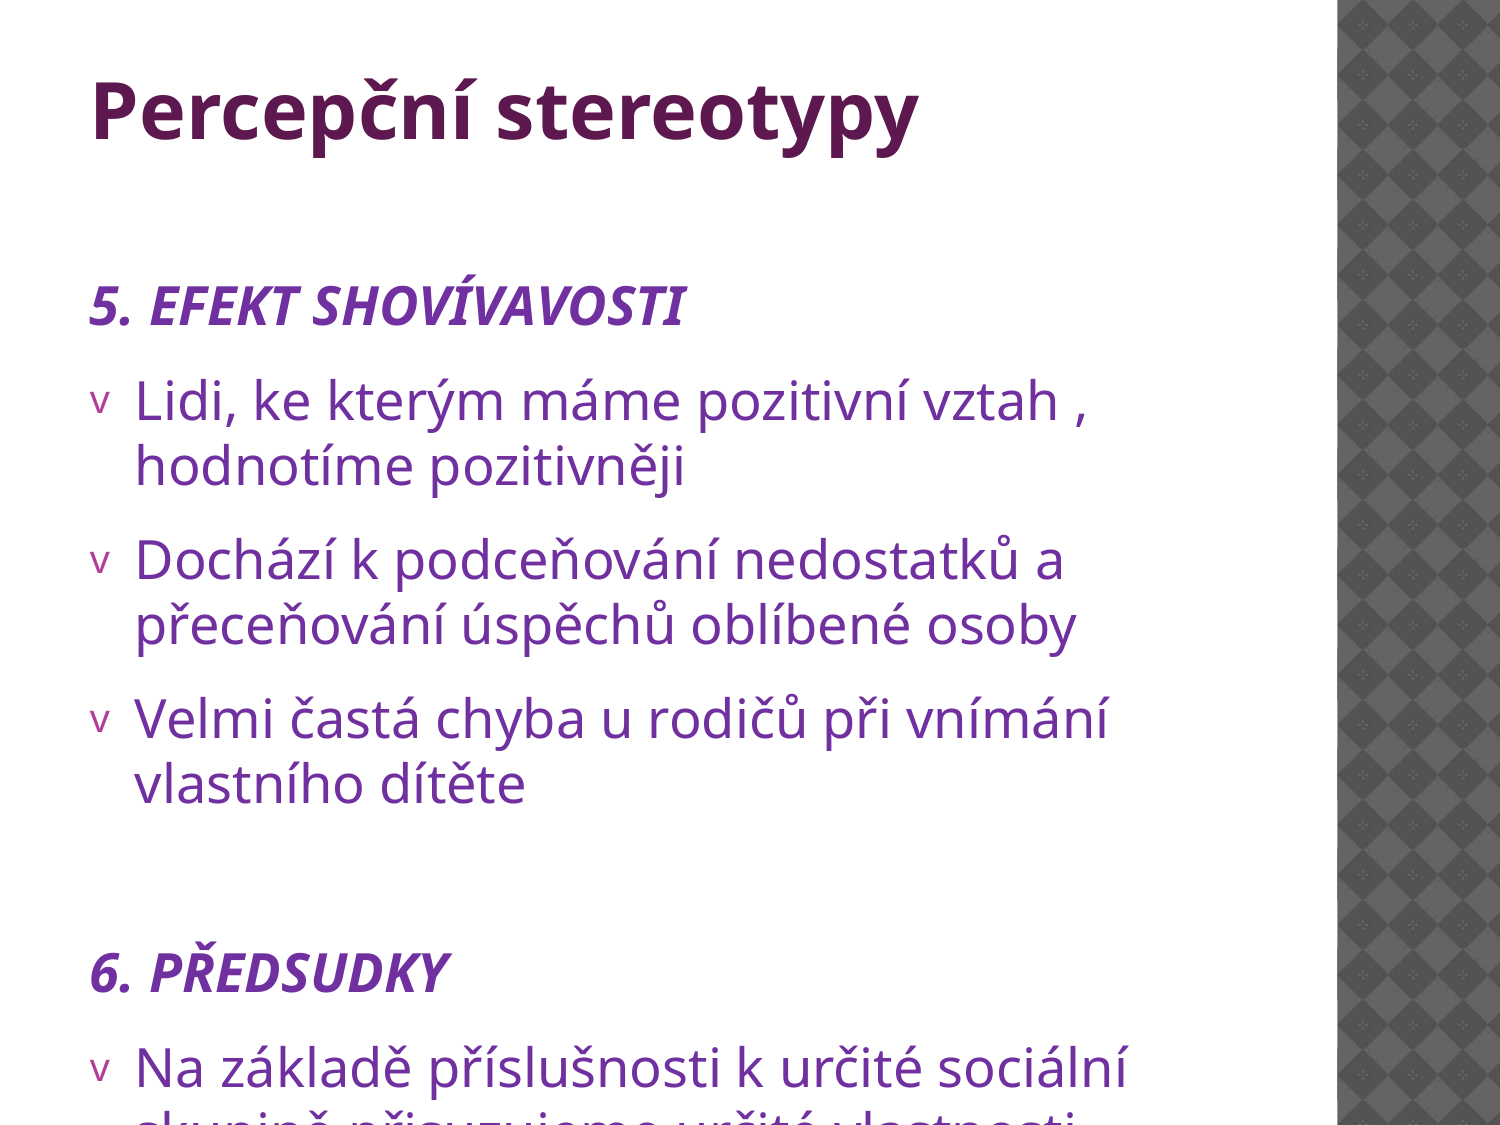

# Percepční stereotypy
5. EFEKT SHOVÍVAVOSTI
Lidi, ke kterým máme pozitivní vztah , hodnotíme pozitivněji
Dochází k podceňování nedostatků a přeceňování úspěchů oblíbené osoby
Velmi častá chyba u rodičů při vnímání vlastního dítěte
6. PŘEDSUDKY
Na základě příslušnosti k určité sociální skupině přisuzujeme určité vlastnosti